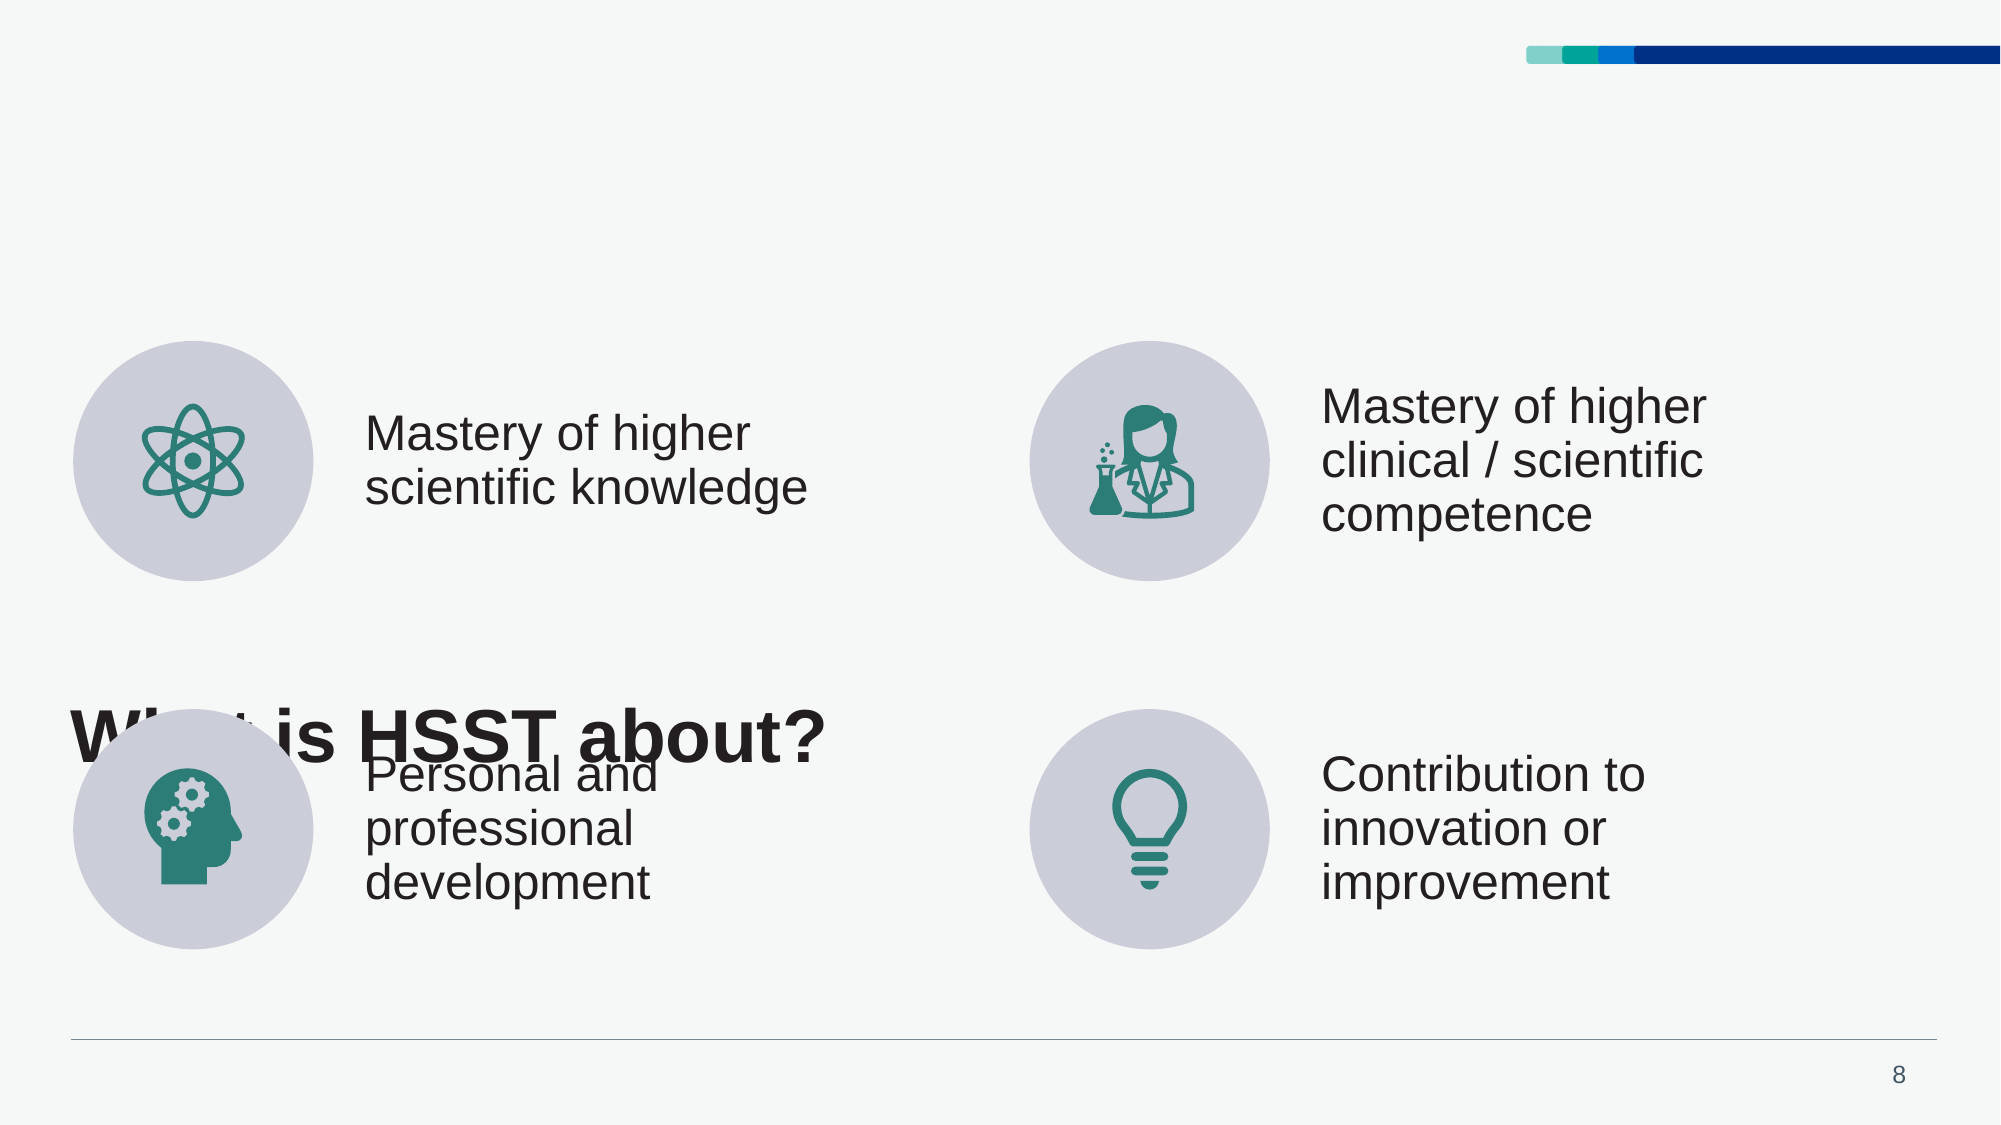

Mastery of higher scientific knowledge
Mastery of higher clinical / scientific competence
Personal and professional development
Contribution to innovation or improvement
# What is HSST about?